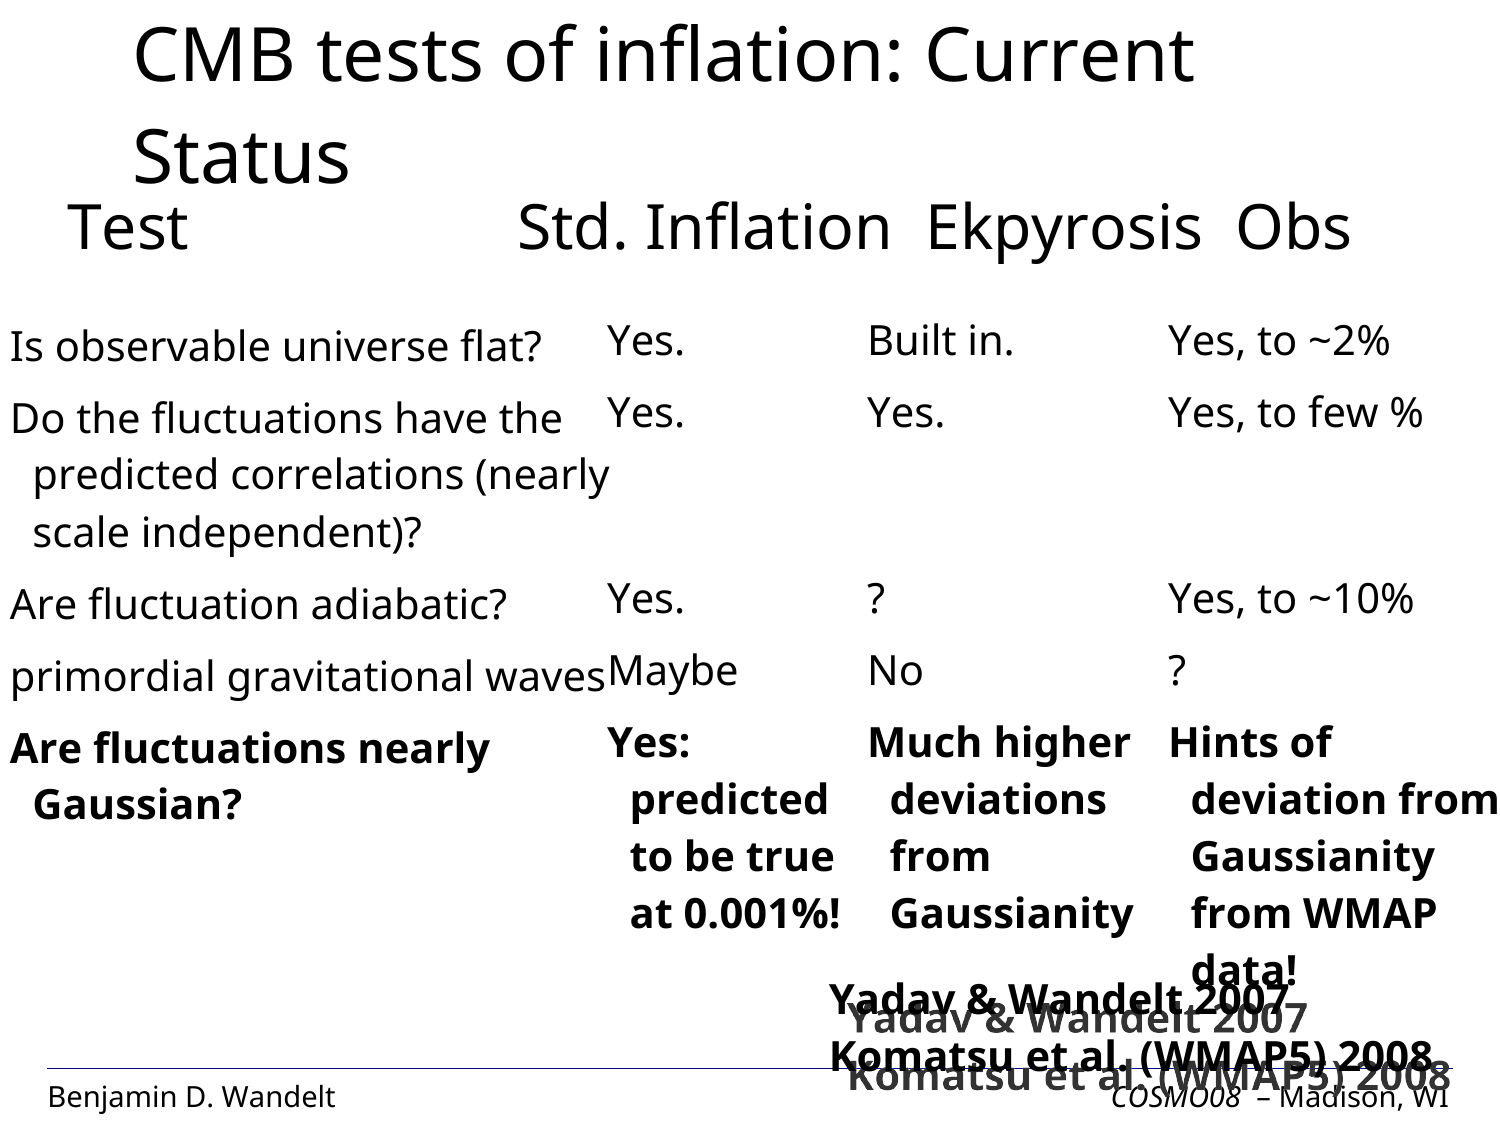

CMB tests of inflation: Current Status
Test		 	Std. Inflation Ekpyrosis Obs
Yes.
Yes.
Yes.
Maybe
Yes: predicted to be true at 0.001%!
Built in.
Yes.
?
No
Much higher deviations from Gaussianity
Yes, to ~2%
Yes, to few %
Yes, to ~10%
?
Hints of
deviation from
Gaussianity
from WMAP
data!
# Is observable universe flat?
Do the fluctuations have the predicted correlations (nearly scale independent)?
Are fluctuation adiabatic?
primordial gravitational waves
Are fluctuations nearly Gaussian?
Yadav & Wandelt 2007
Komatsu et al. (WMAP5) 2008
August 2, 2008